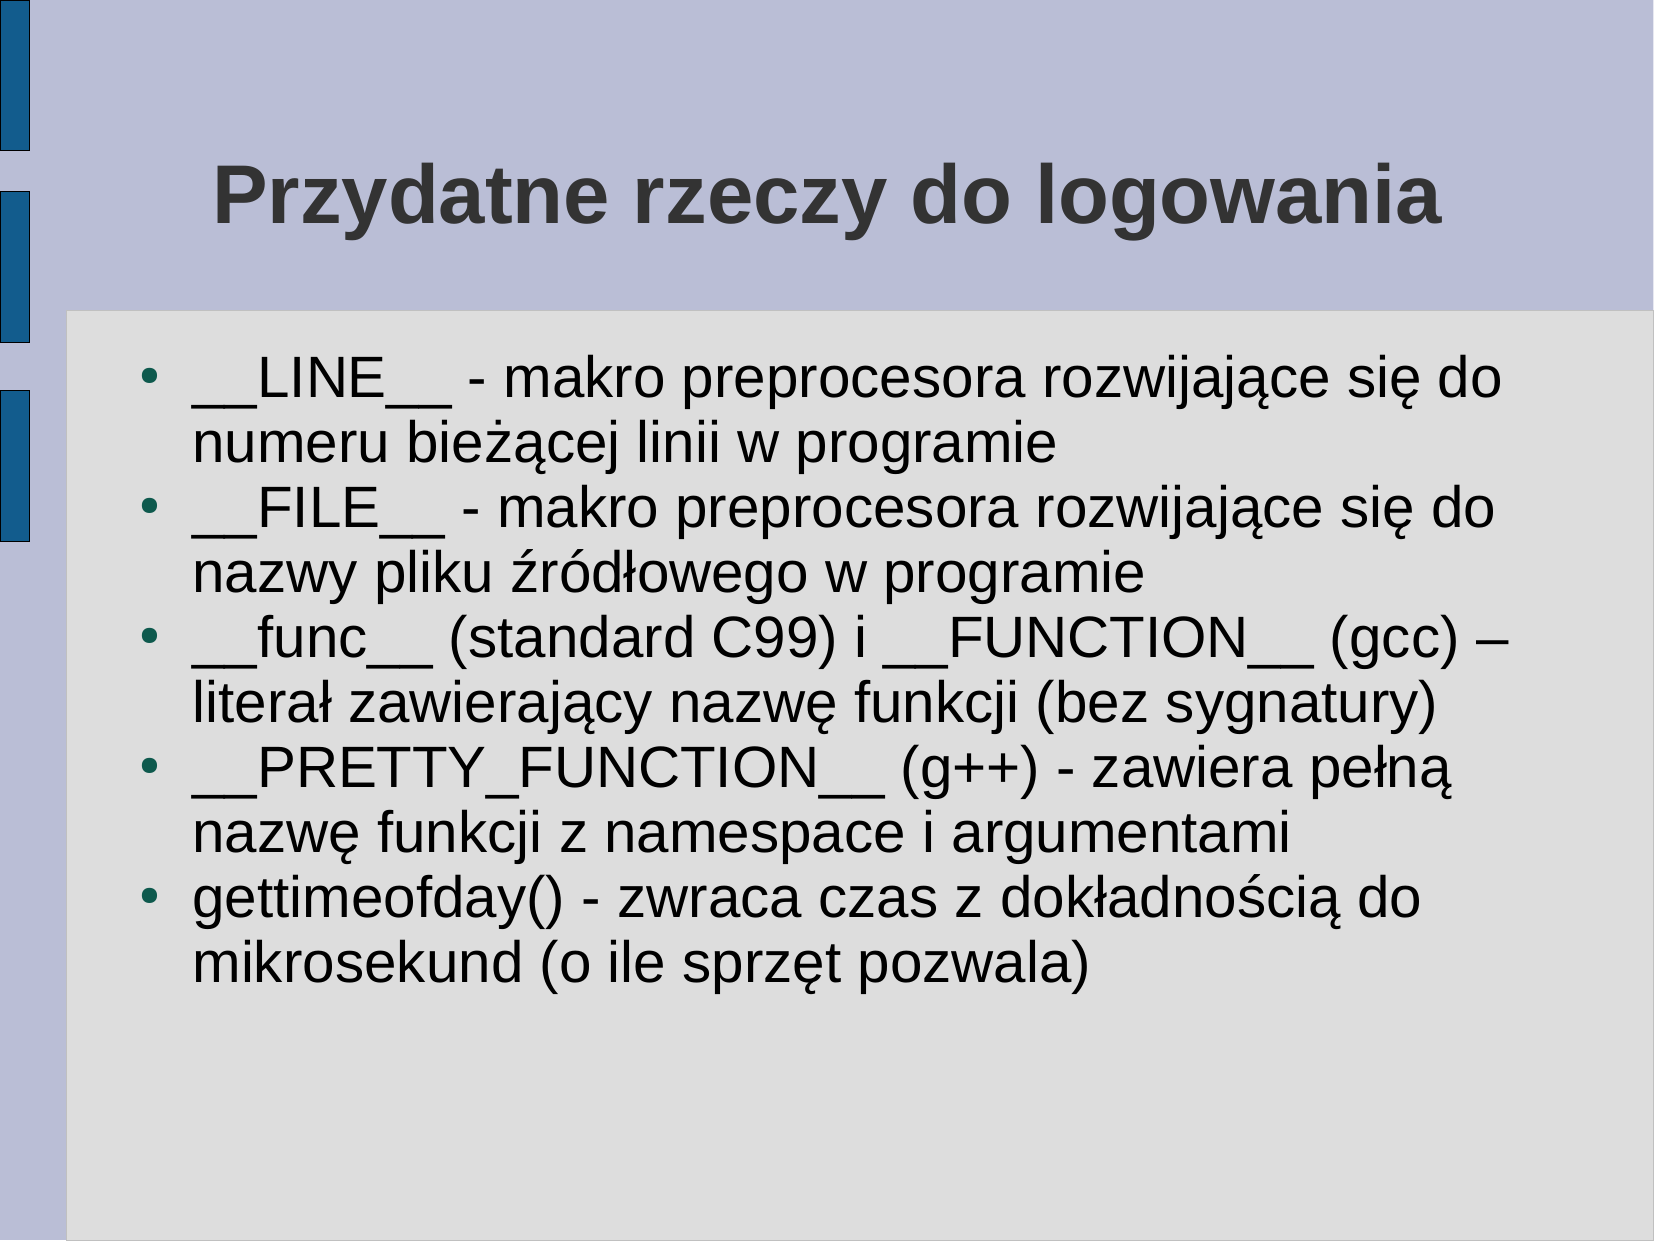

# Przydatne rzeczy do logowania
__LINE__ - makro preprocesora rozwijające się do numeru bieżącej linii w programie
__FILE__ - makro preprocesora rozwijające się do nazwy pliku źródłowego w programie
__func__ (standard C99) i __FUNCTION__ (gcc) – literał zawierający nazwę funkcji (bez sygnatury)
__PRETTY_FUNCTION__ (g++) - zawiera pełną nazwę funkcji z namespace i argumentami
gettimeofday() - zwraca czas z dokładnością do mikrosekund (o ile sprzęt pozwala)